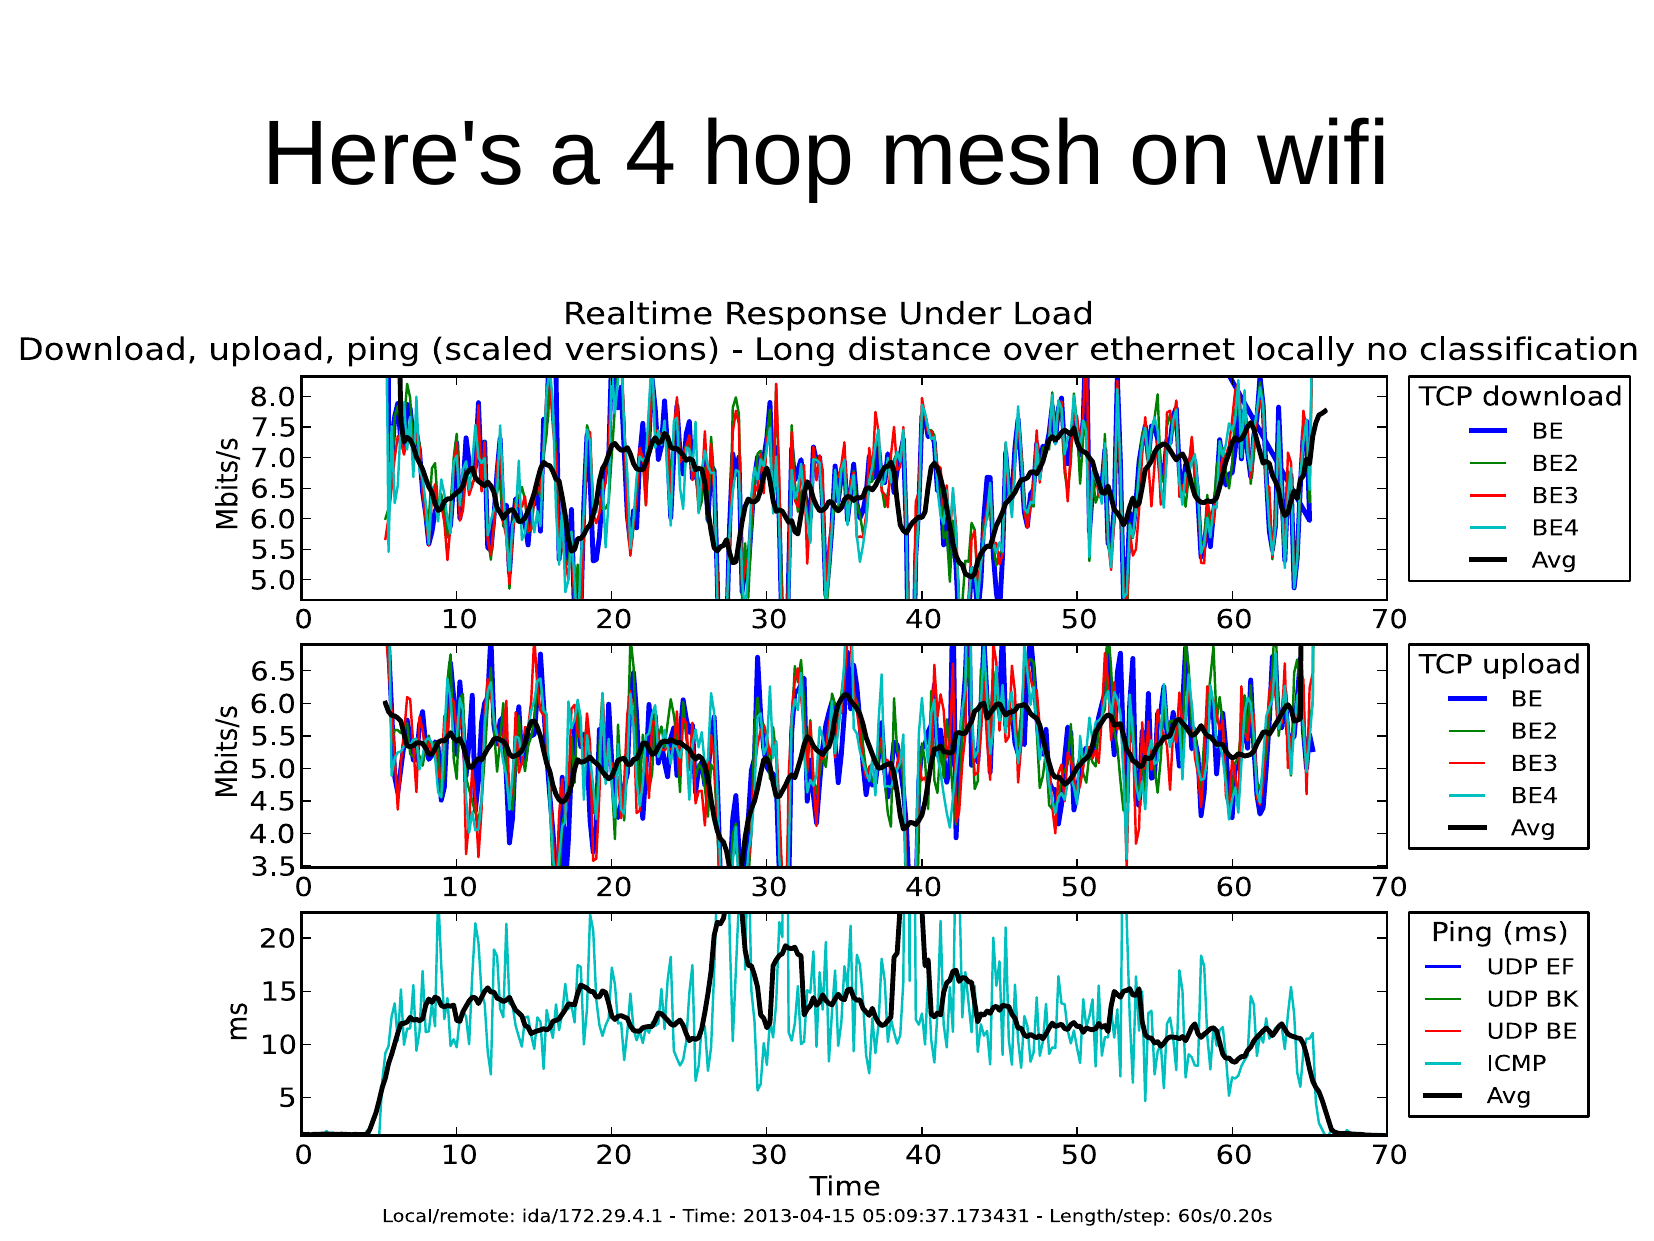

# Here's a 4 hop mesh on wifi